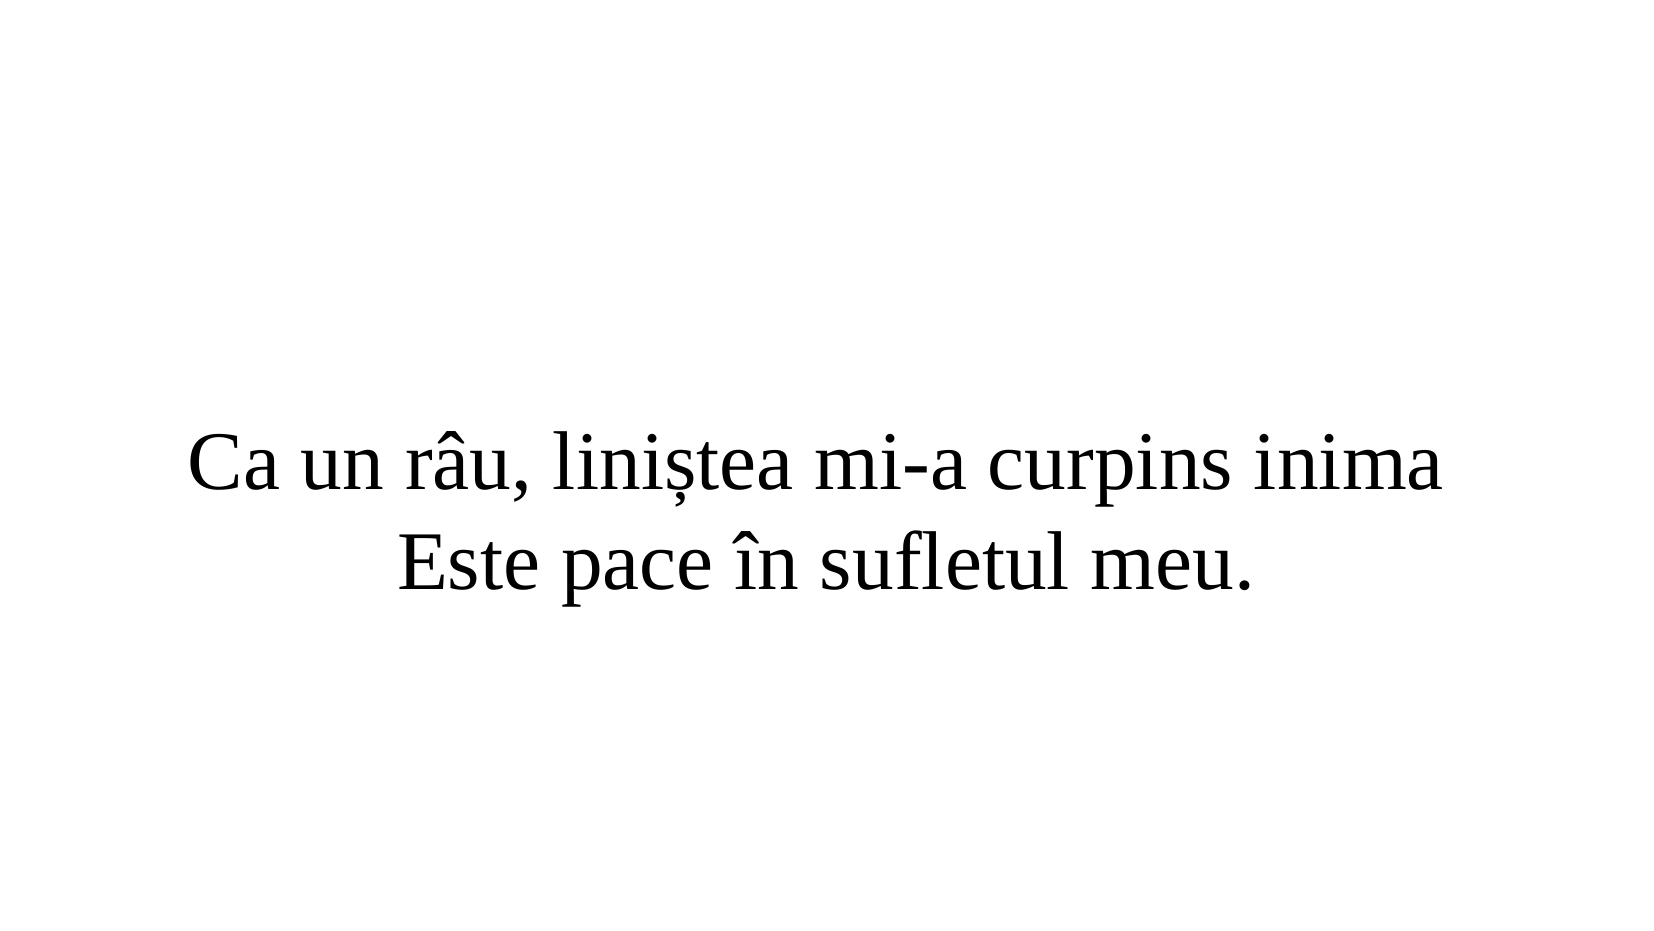

# Ca un râu, liniștea mi-a curpins inima
Este pace în sufletul meu.